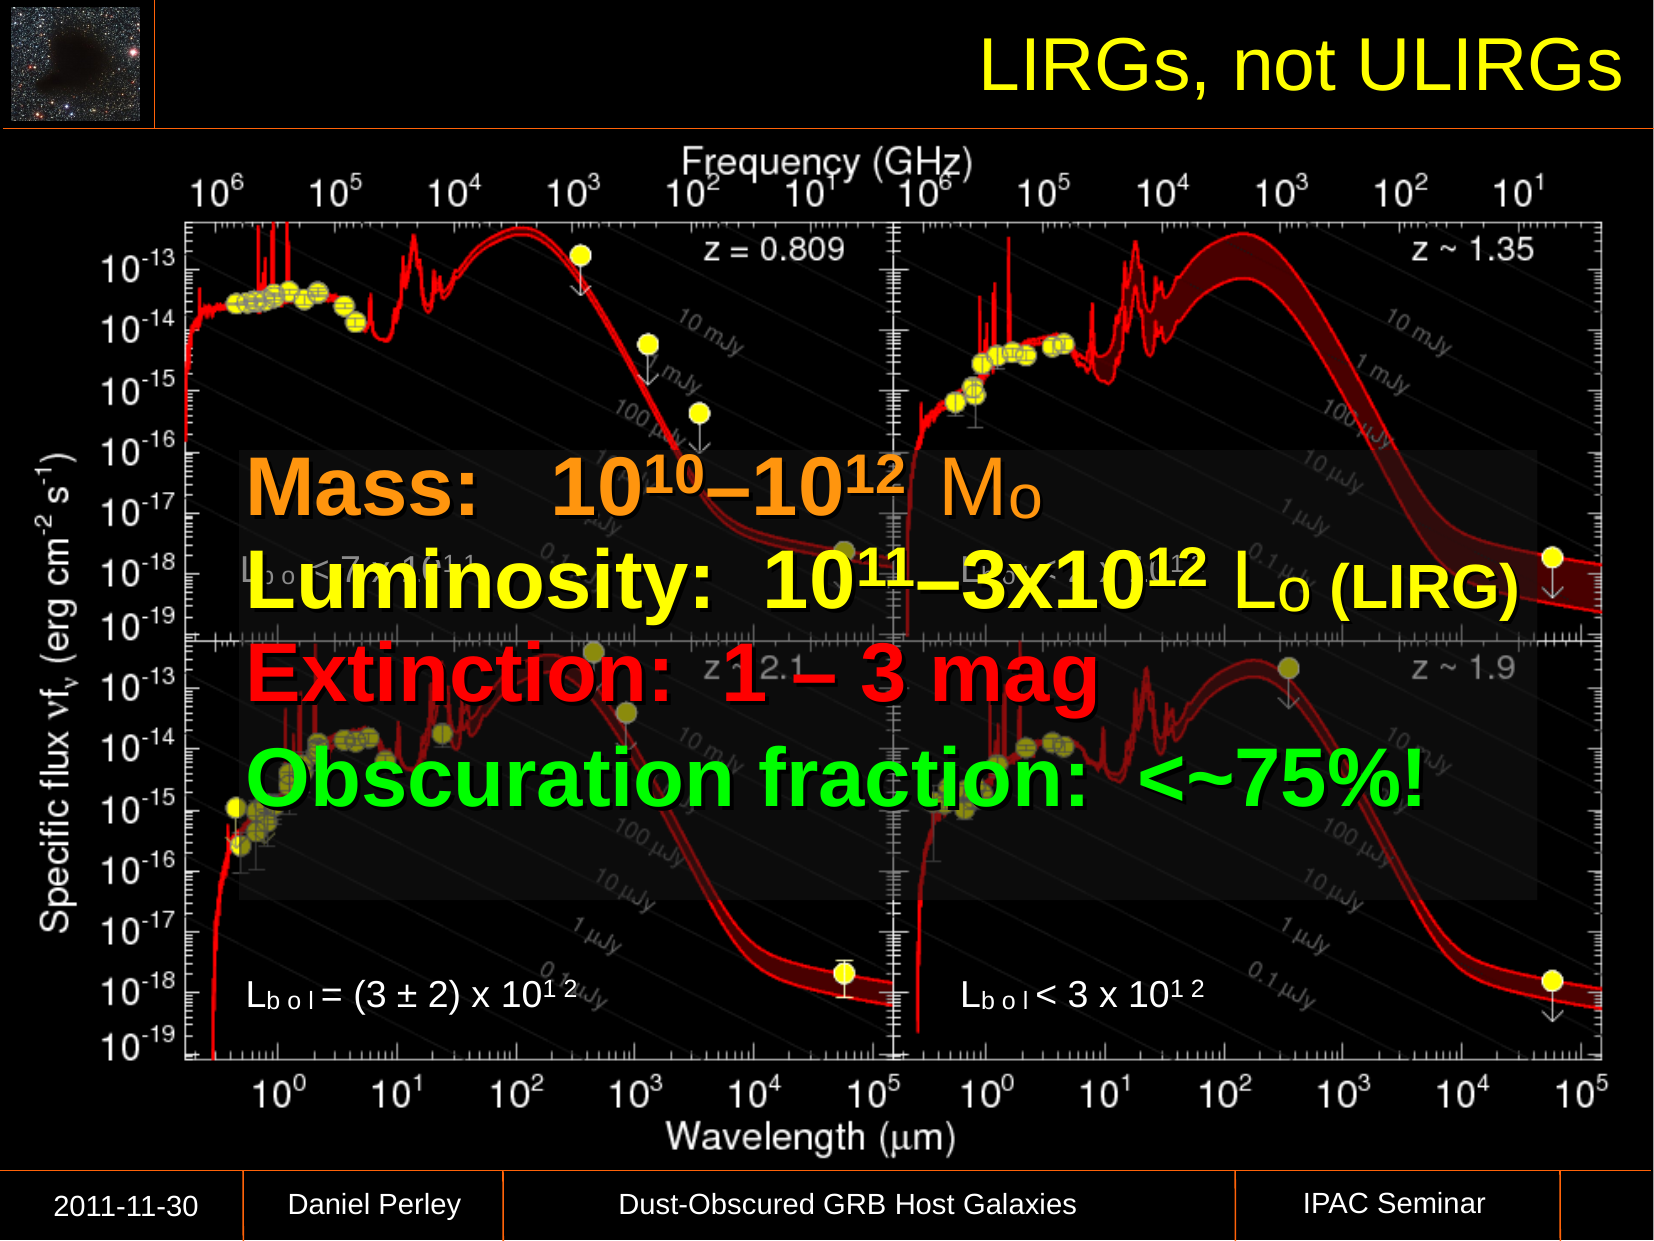

# LIRGs, not ULIRGs
Mass: 1010–1012 Mo
Luminosity: 1011–3x1012 Lo (LIRG)
Extinction: 1 – 3 mag
Obscuration fraction: <~75%!
Lb o l< 7 x 101 1
Lb o l < 2 x 101 2
Lb o l = (3 ± 2) x 101 2
Lb o l < 3 x 101 2
2011-11-30